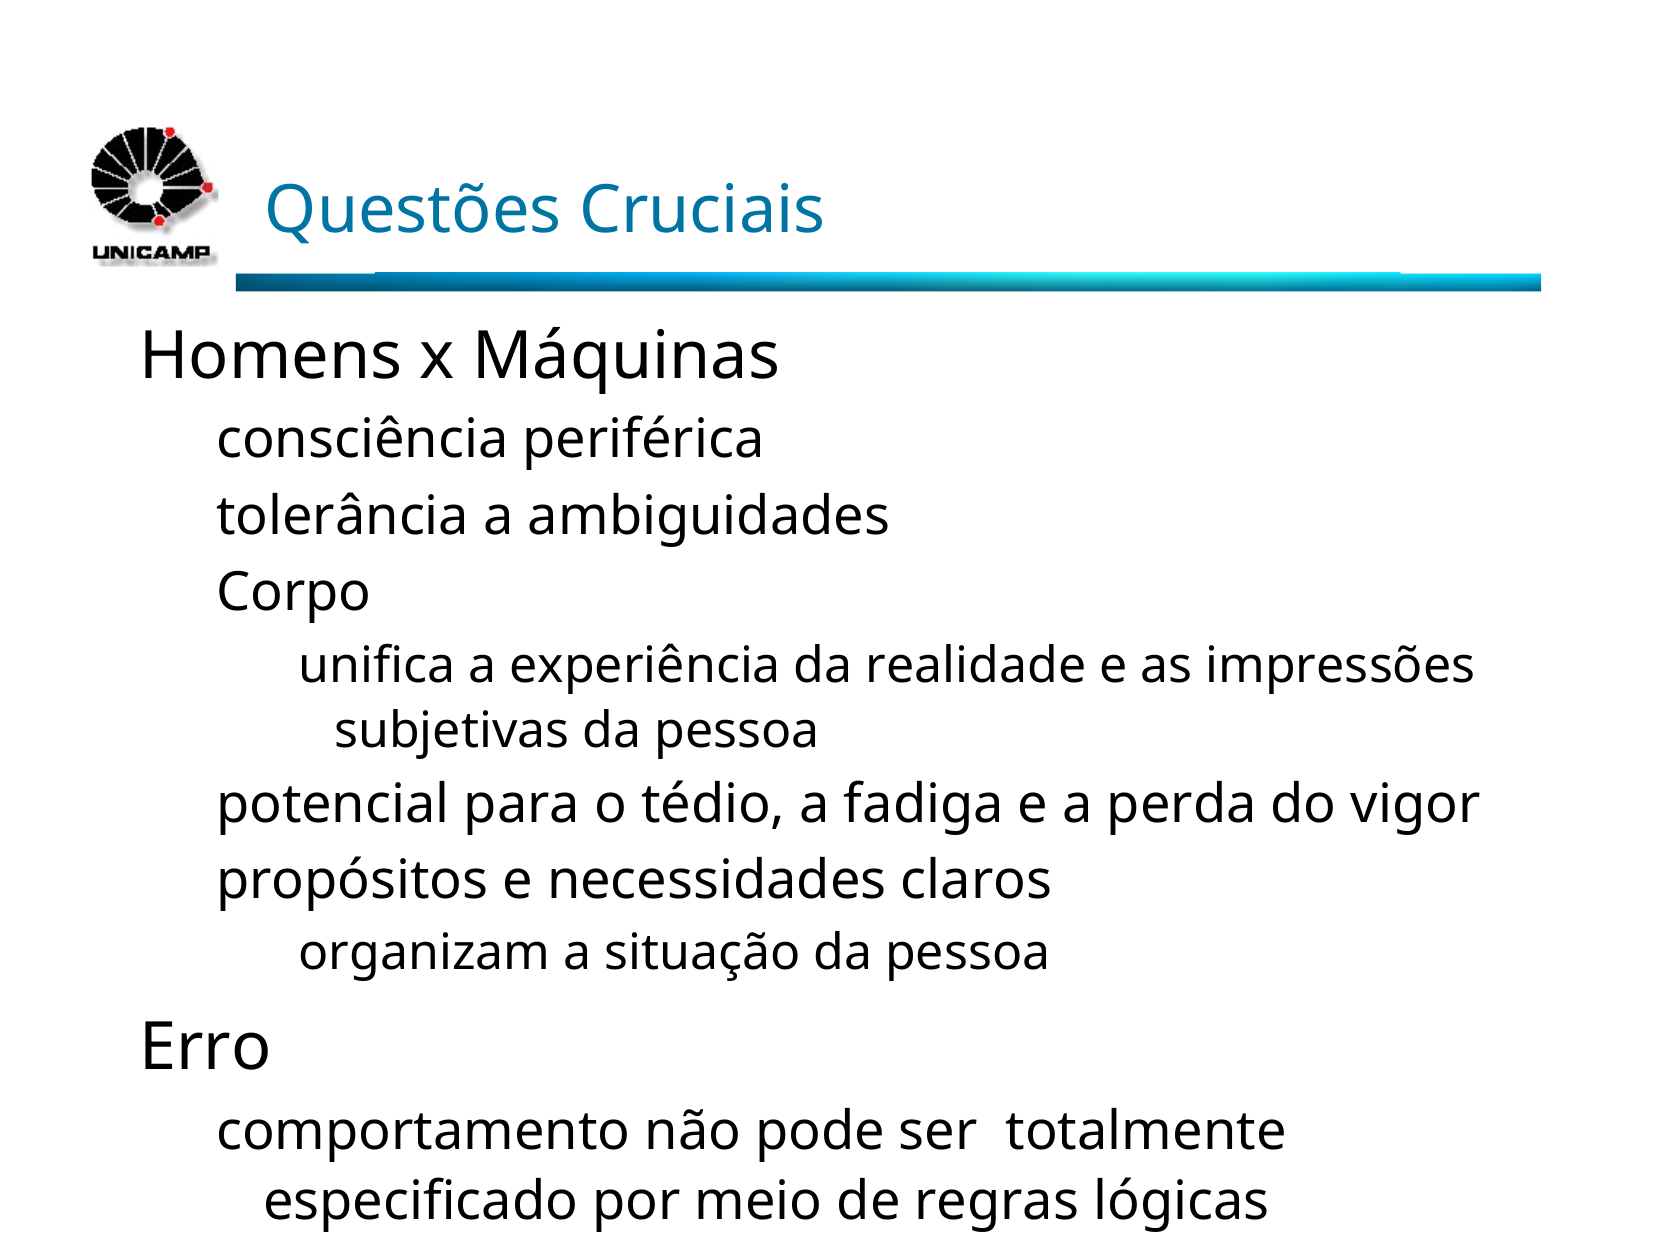

# Questões Cruciais
Homens x Máquinas
consciência periférica
tolerância a ambiguidades
Corpo
unifica a experiência da realidade e as impressões subjetivas da pessoa
potencial para o tédio, a fadiga e a perda do vigor
propósitos e necessidades claros
organizam a situação da pessoa
Erro
comportamento não pode ser totalmente especificado por meio de regras lógicas
computadores não têm necessidades e desejos